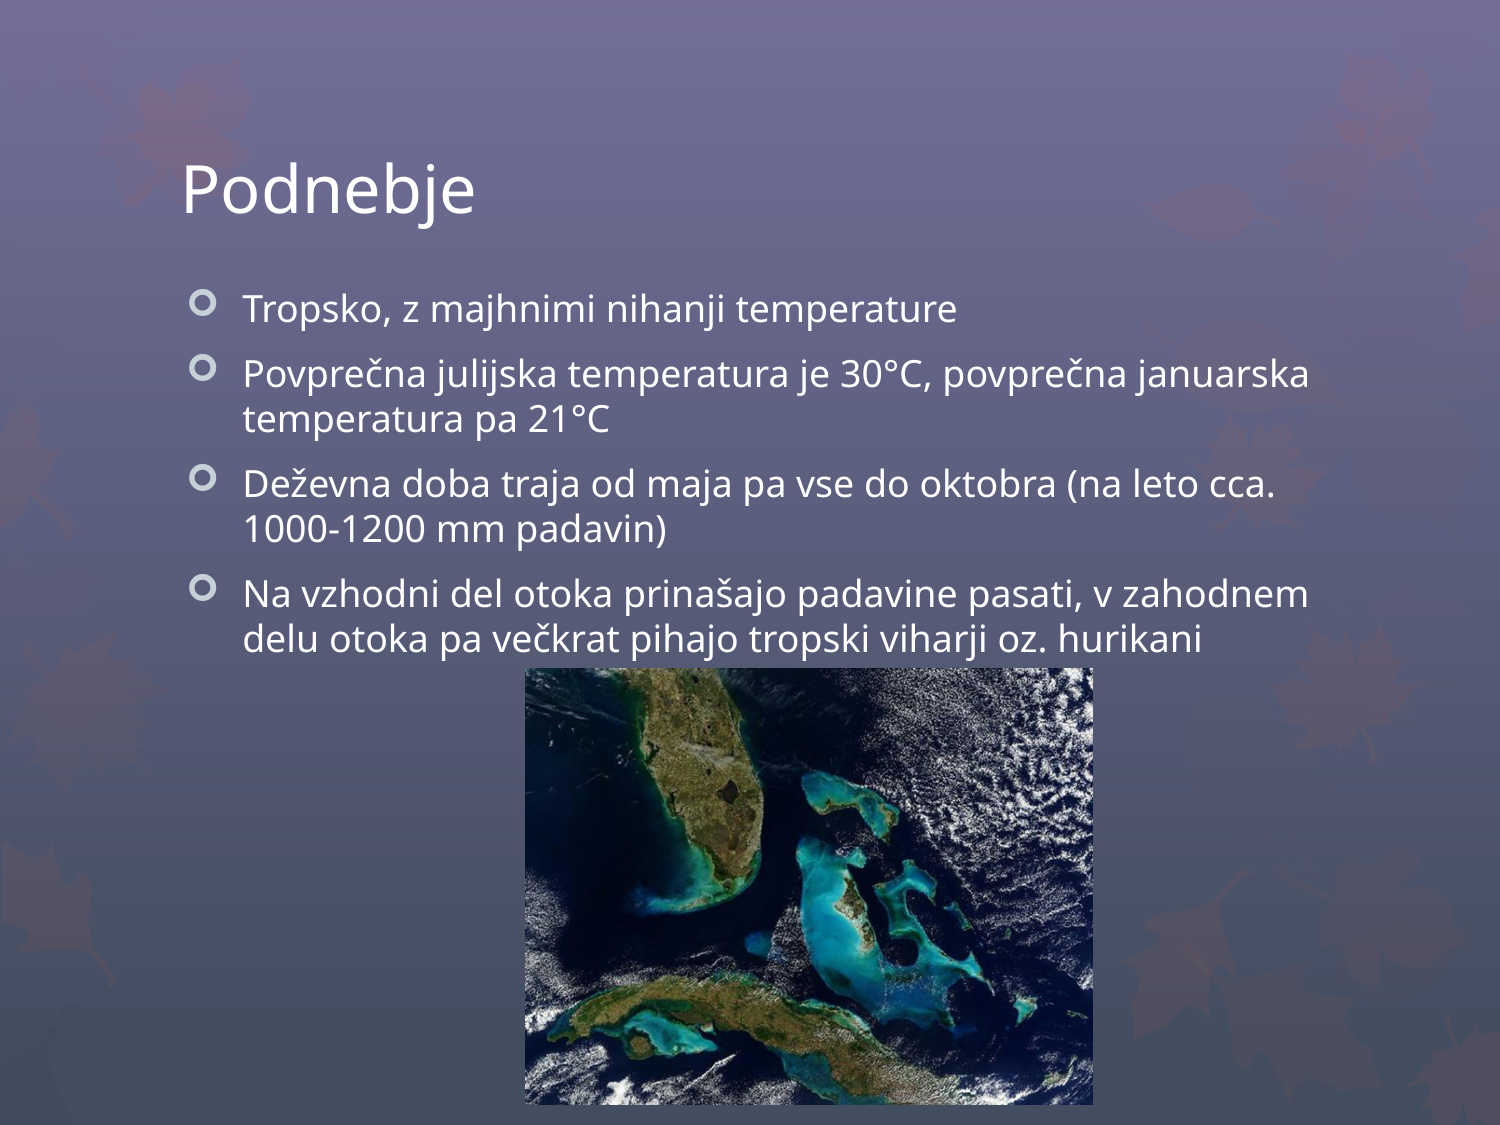

# Podnebje
Tropsko, z majhnimi nihanji temperature
Povprečna julijska temperatura je 30°C, povprečna januarska temperatura pa 21°C
Deževna doba traja od maja pa vse do oktobra (na leto cca. 1000-1200 mm padavin)
Na vzhodni del otoka prinašajo padavine pasati, v zahodnem delu otoka pa večkrat pihajo tropski viharji oz. hurikani